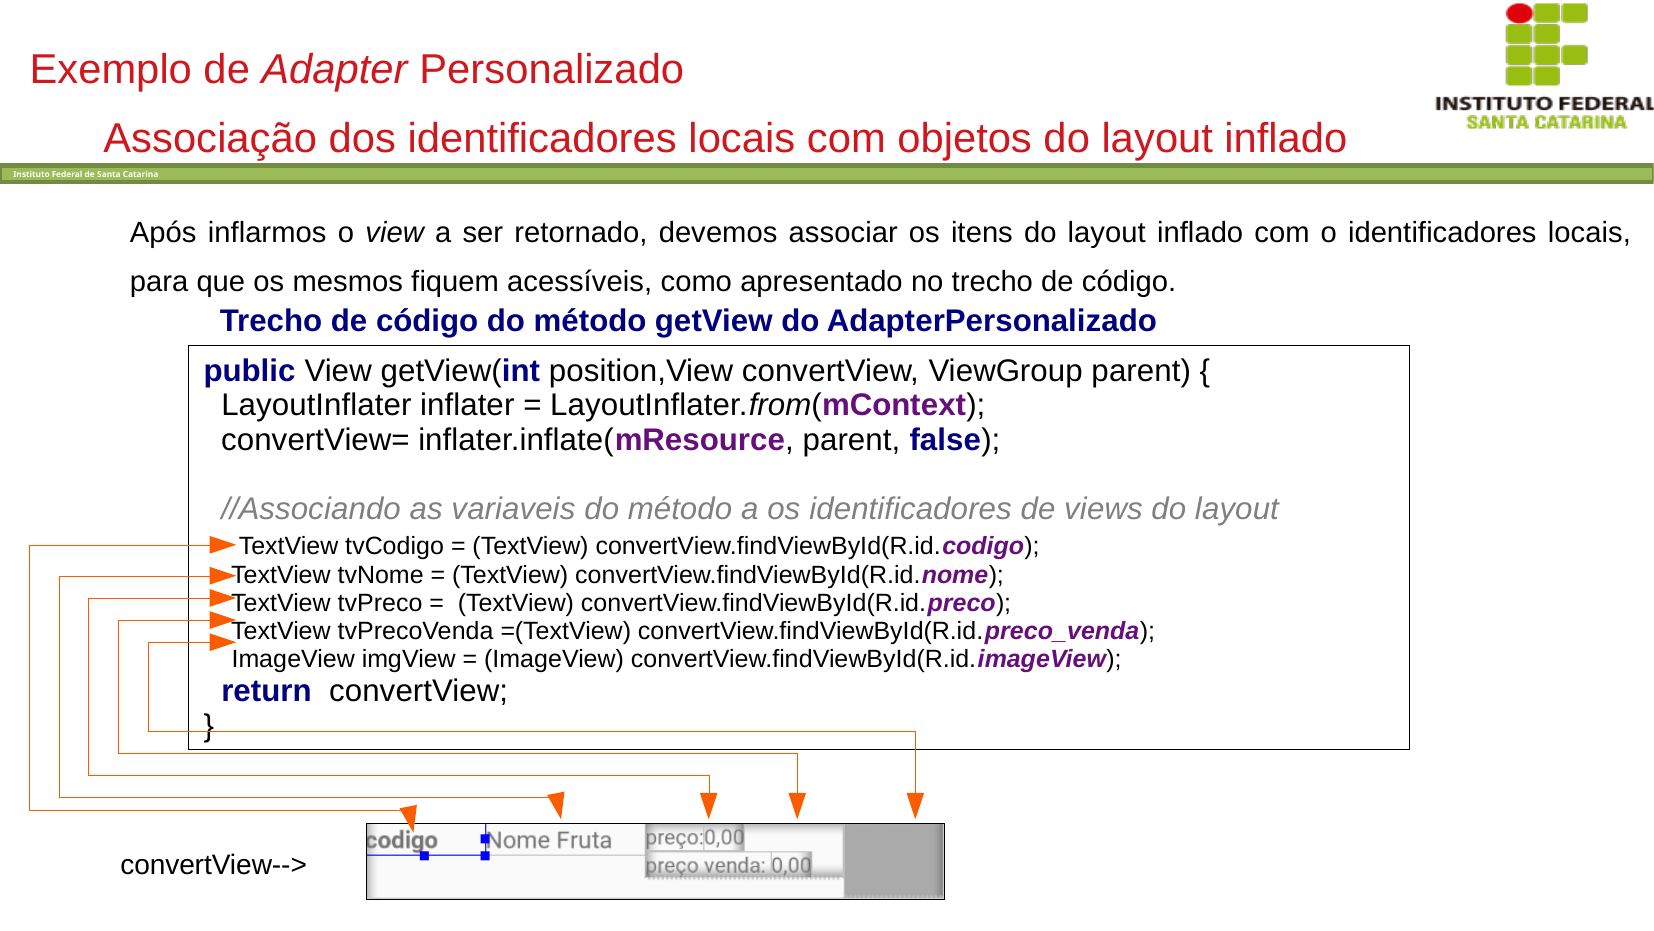

# Exemplo de Adapter Personalizado Associação dos identificadores locais com objetos do layout inflado
Após inflarmos o view a ser retornado, devemos associar os itens do layout inflado com o identificadores locais, para que os mesmos fiquem acessíveis, como apresentado no trecho de código.
Trecho de código do método getView do AdapterPersonalizado
public View getView(int position,View convertView, ViewGroup parent) {
 LayoutInflater inflater = LayoutInflater.from(mContext);
 convertView= inflater.inflate(mResource, parent, false);
 //Associando as variaveis do método a os identificadores de views do layout
 TextView tvCodigo = (TextView) convertView.findViewById(R.id.codigo);
 TextView tvNome = (TextView) convertView.findViewById(R.id.nome);
 TextView tvPreco = (TextView) convertView.findViewById(R.id.preco);
 TextView tvPrecoVenda =(TextView) convertView.findViewById(R.id.preco_venda);
 ImageView imgView = (ImageView) convertView.findViewById(R.id.imageView);
 return convertView;
}
convertView-->